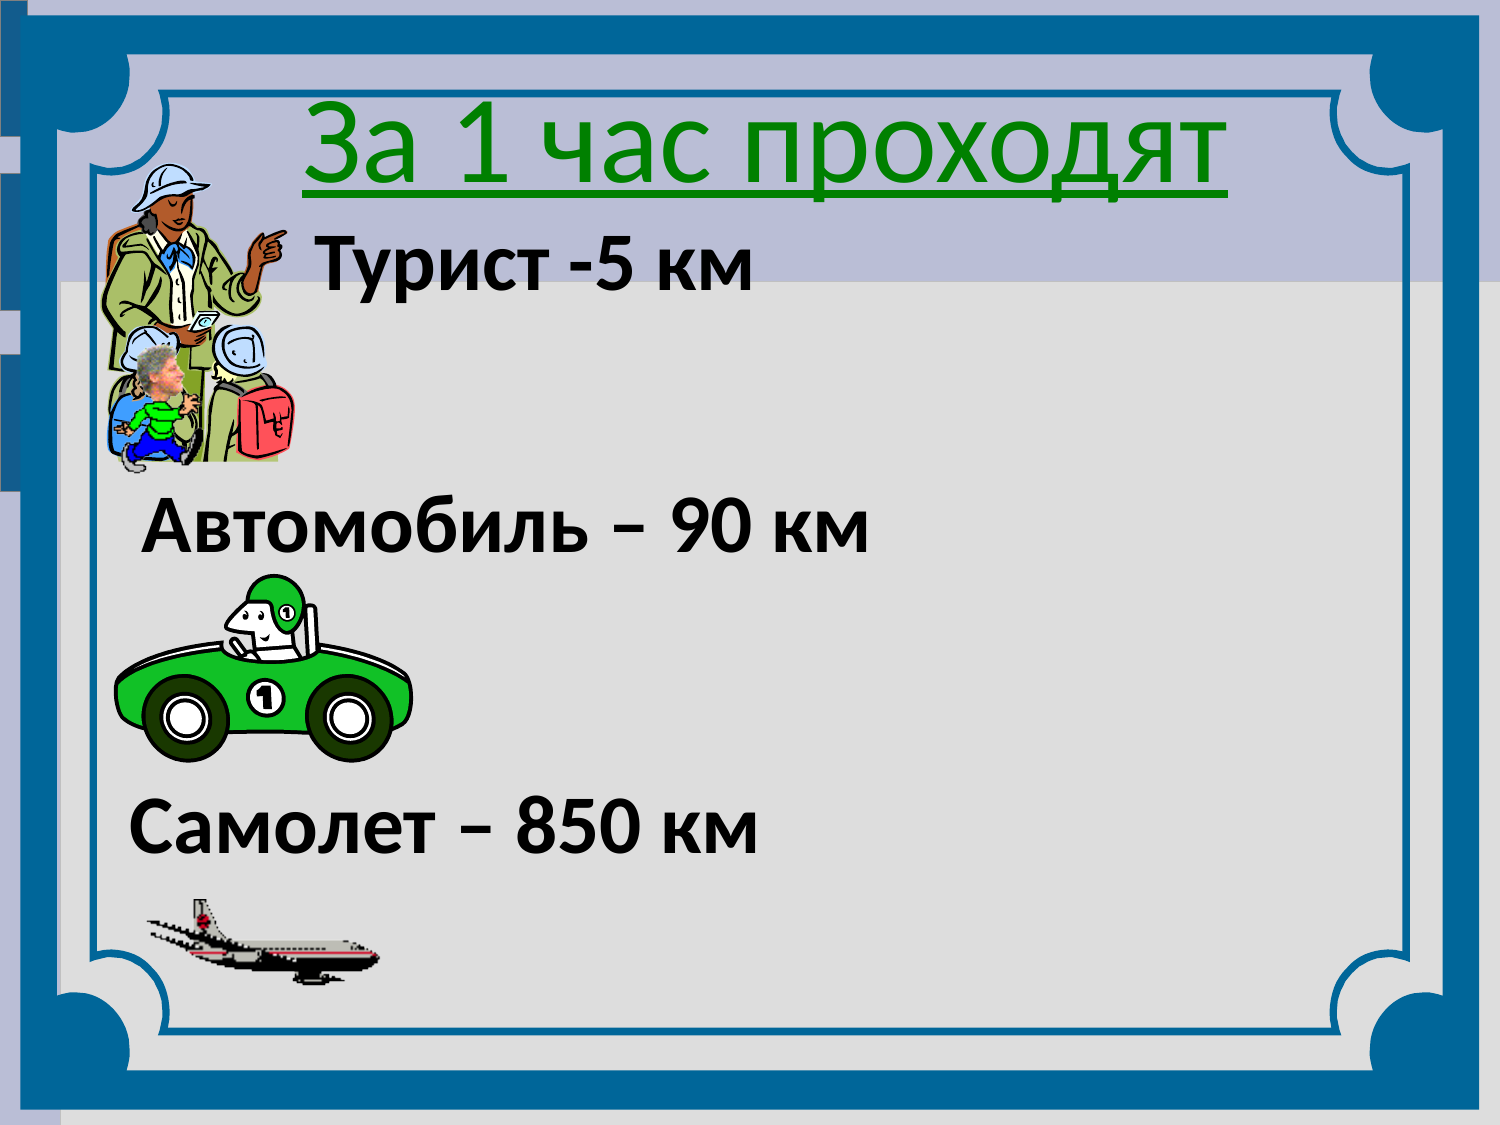

За 1 час проходят
Турист -5 км
Автомобиль – 90 км
Самолет – 850 км